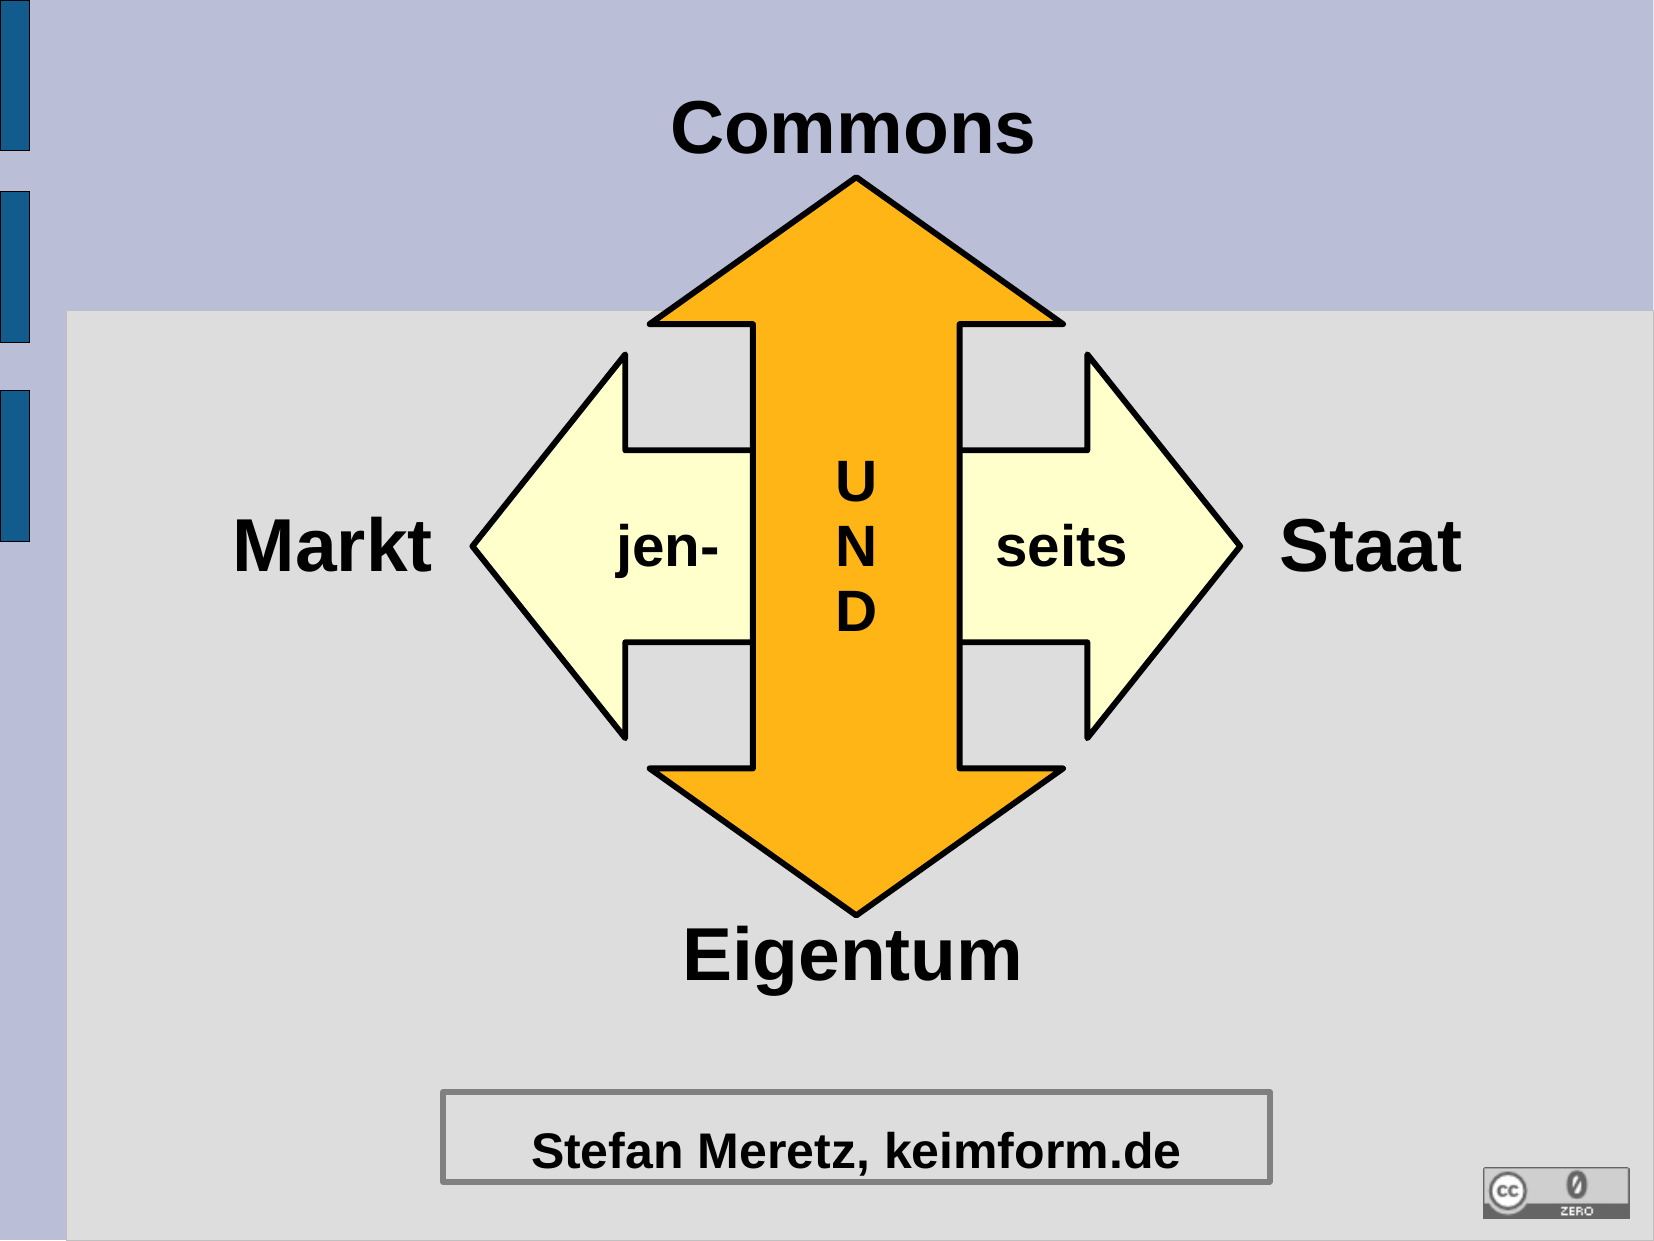

Commons
U
N
D
 jen- seits
Markt
Staat
Eigentum
# Stefan Meretz, keimform.de